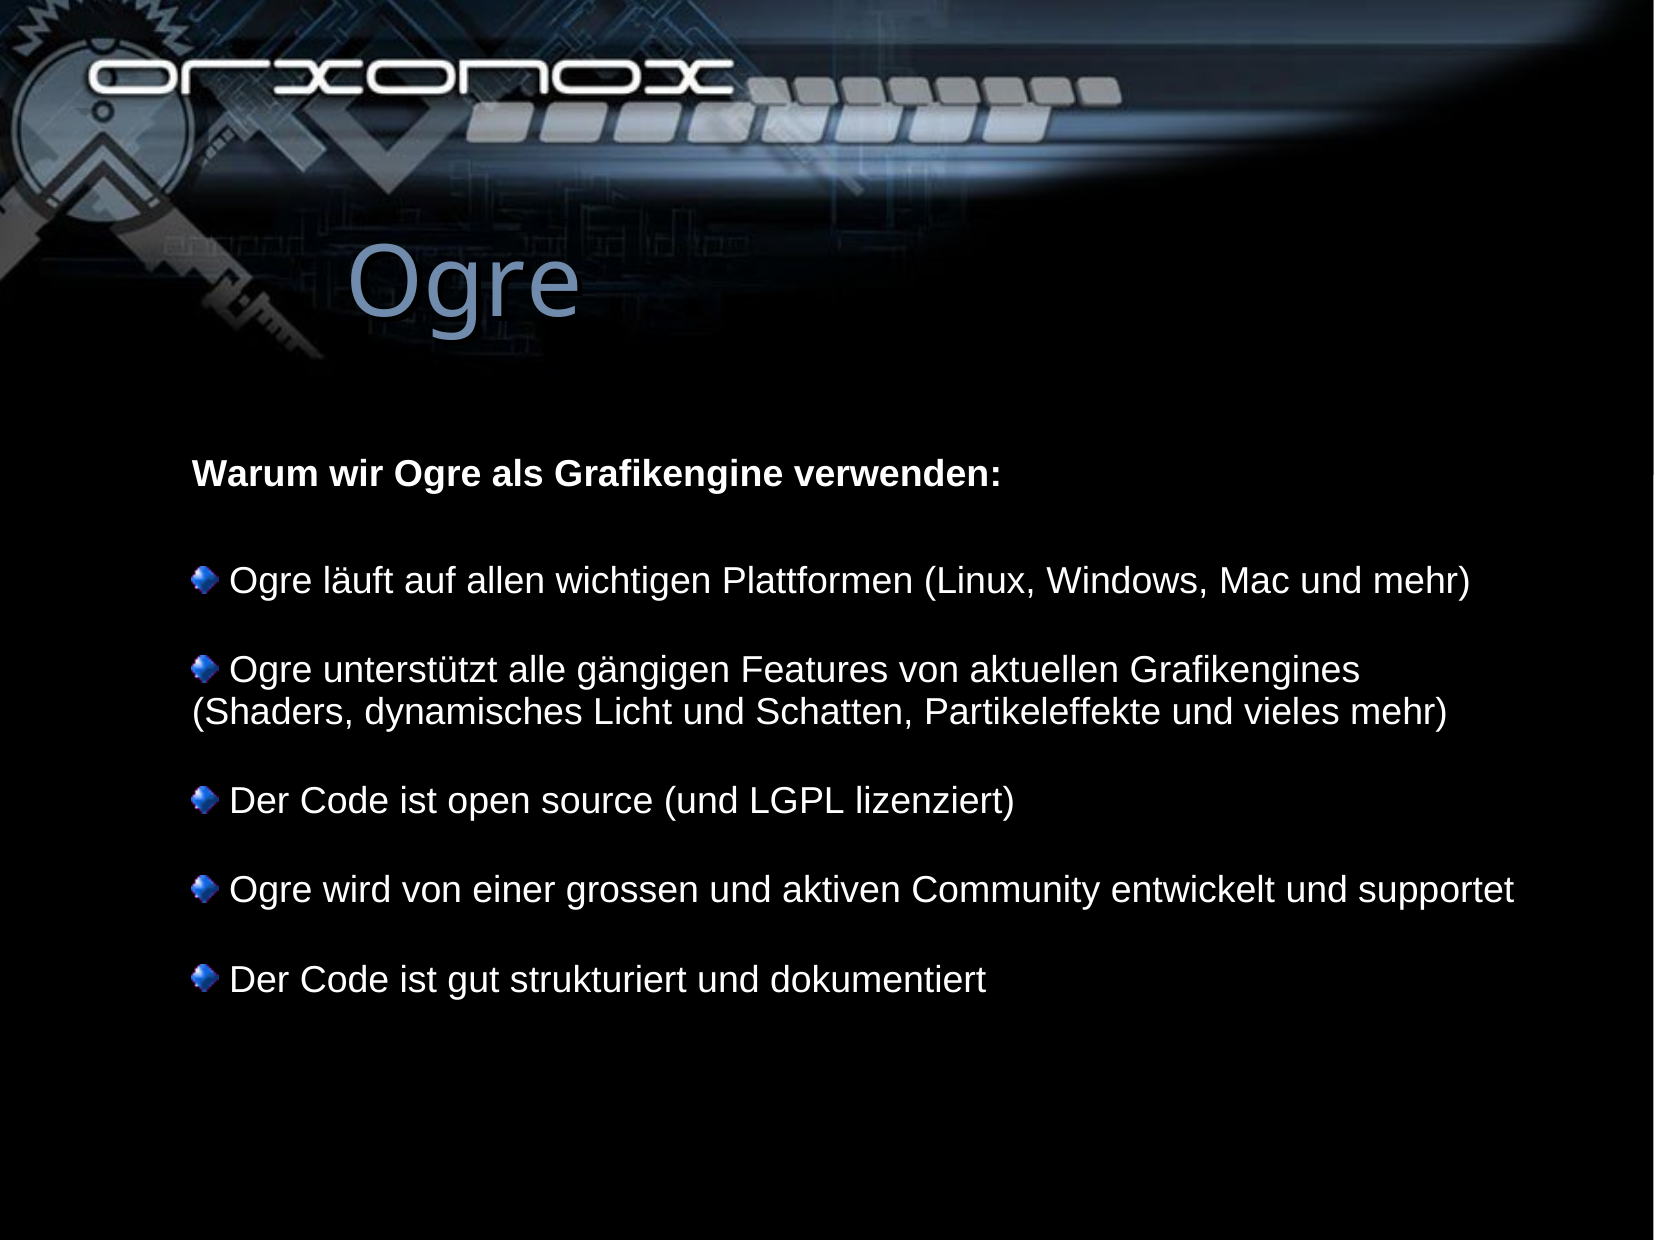

Ogre
Warum wir Ogre als Grafikengine verwenden:
 Ogre läuft auf allen wichtigen Plattformen (Linux, Windows, Mac und mehr)
 Ogre unterstützt alle gängigen Features von aktuellen Grafikengines (Shaders, dynamisches Licht und Schatten, Partikeleffekte und vieles mehr)
 Der Code ist open source (und LGPL lizenziert)
 Ogre wird von einer grossen und aktiven Community entwickelt und supportet
 Der Code ist gut strukturiert und dokumentiert